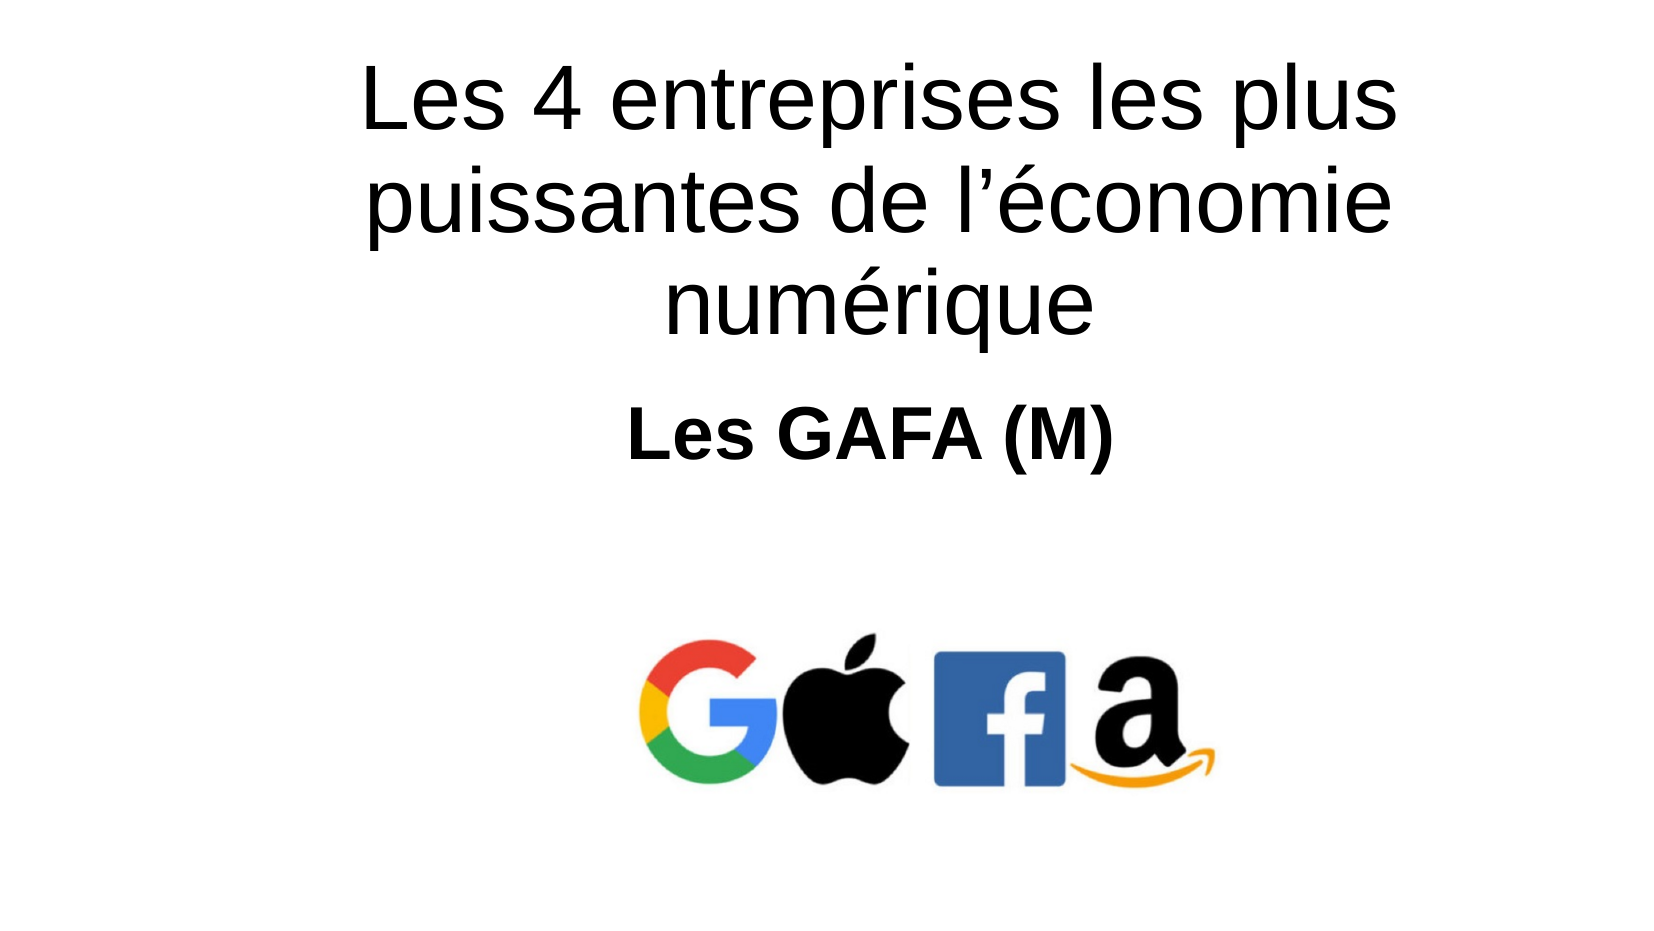

# Les 4 entreprises les plus puissantes de l’économie numérique
Les GAFA (M)